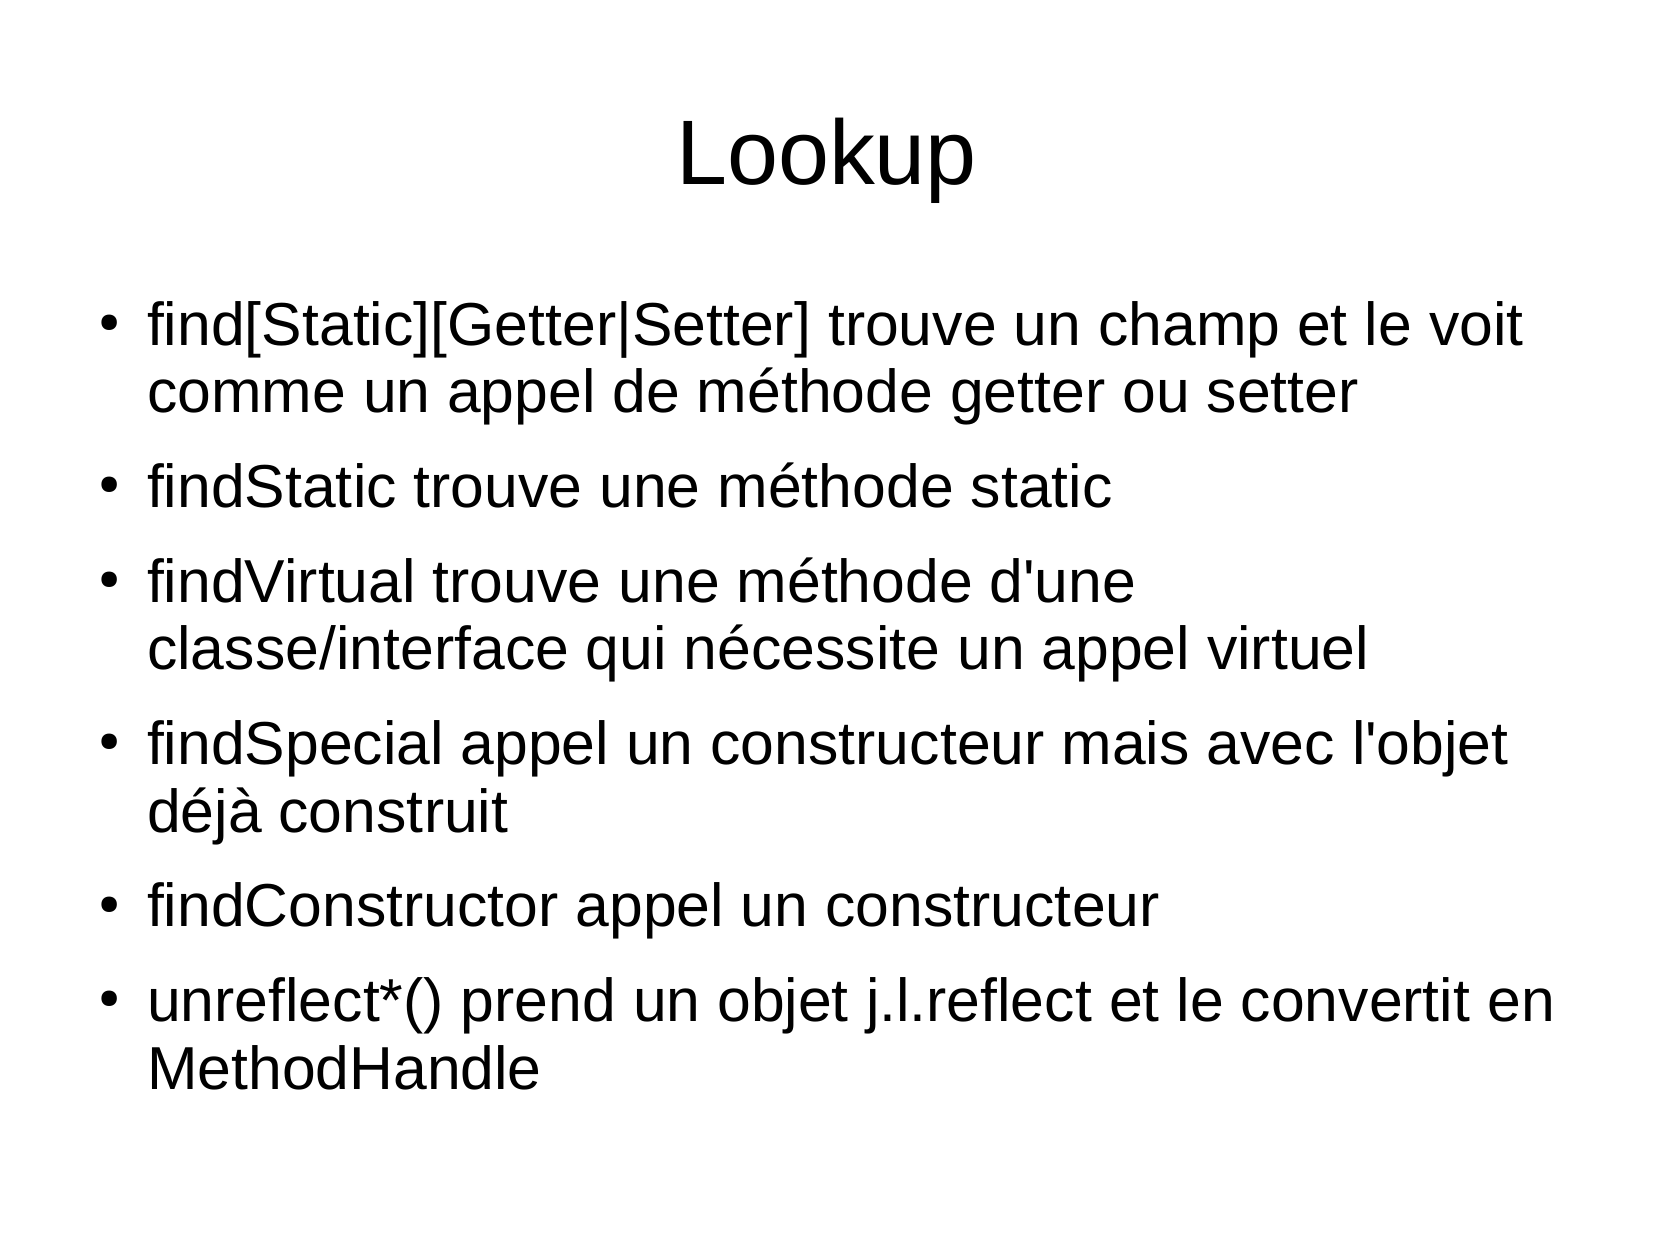

# Lookup
find[Static][Getter|Setter] trouve un champ et le voit comme un appel de méthode getter ou setter
findStatic trouve une méthode static
findVirtual trouve une méthode d'une classe/interface qui nécessite un appel virtuel
findSpecial appel un constructeur mais avec l'objet déjà construit
findConstructor appel un constructeur
unreflect*() prend un objet j.l.reflect et le convertit en MethodHandle